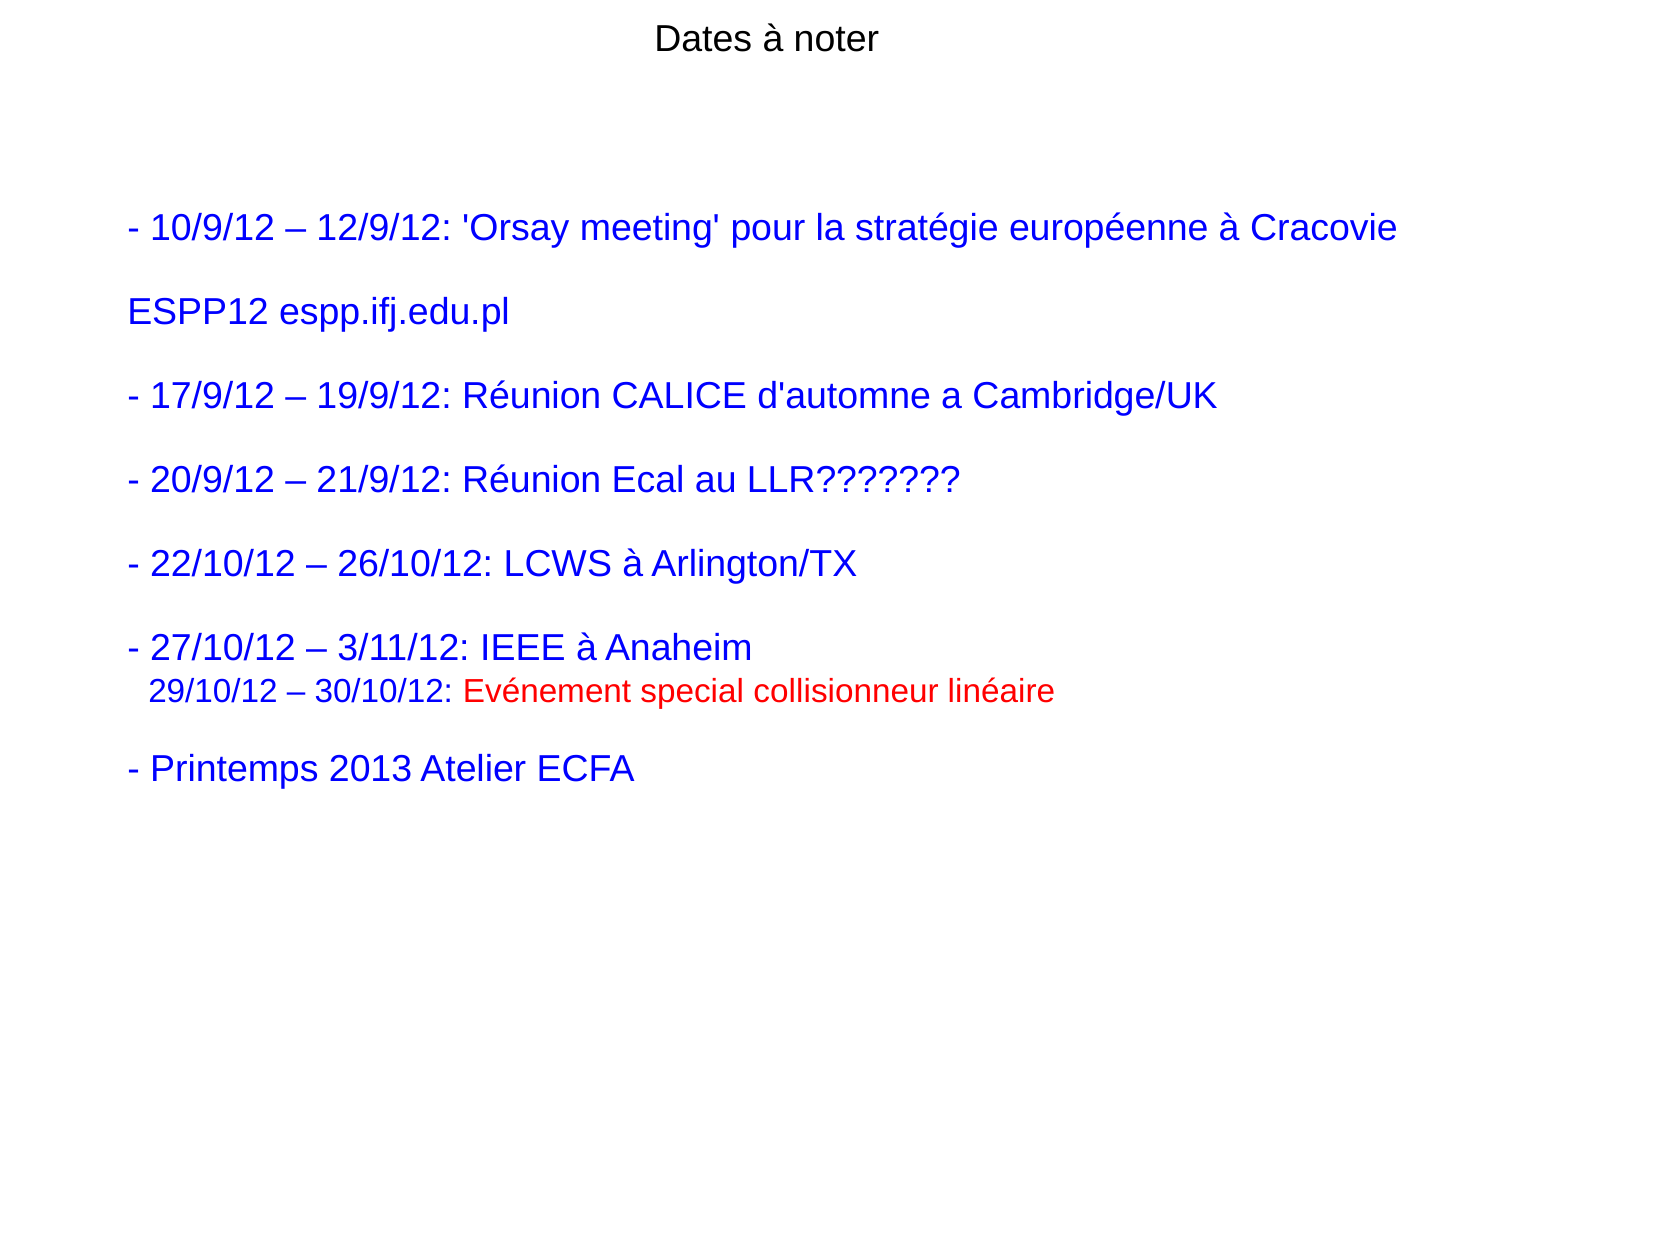

Dates à noter
- 10/9/12 – 12/9/12: 'Orsay meeting' pour la stratégie européenne à Cracovie
ESPP12 espp.ifj.edu.pl
- 17/9/12 – 19/9/12: Réunion CALICE d'automne a Cambridge/UK
- 20/9/12 – 21/9/12: Réunion Ecal au LLR???????
- 22/10/12 – 26/10/12: LCWS à Arlington/TX
- 27/10/12 – 3/11/12: IEEE à Anaheim
 29/10/12 – 30/10/12: Evénement special collisionneur linéaire
- Printemps 2013 Atelier ECFA